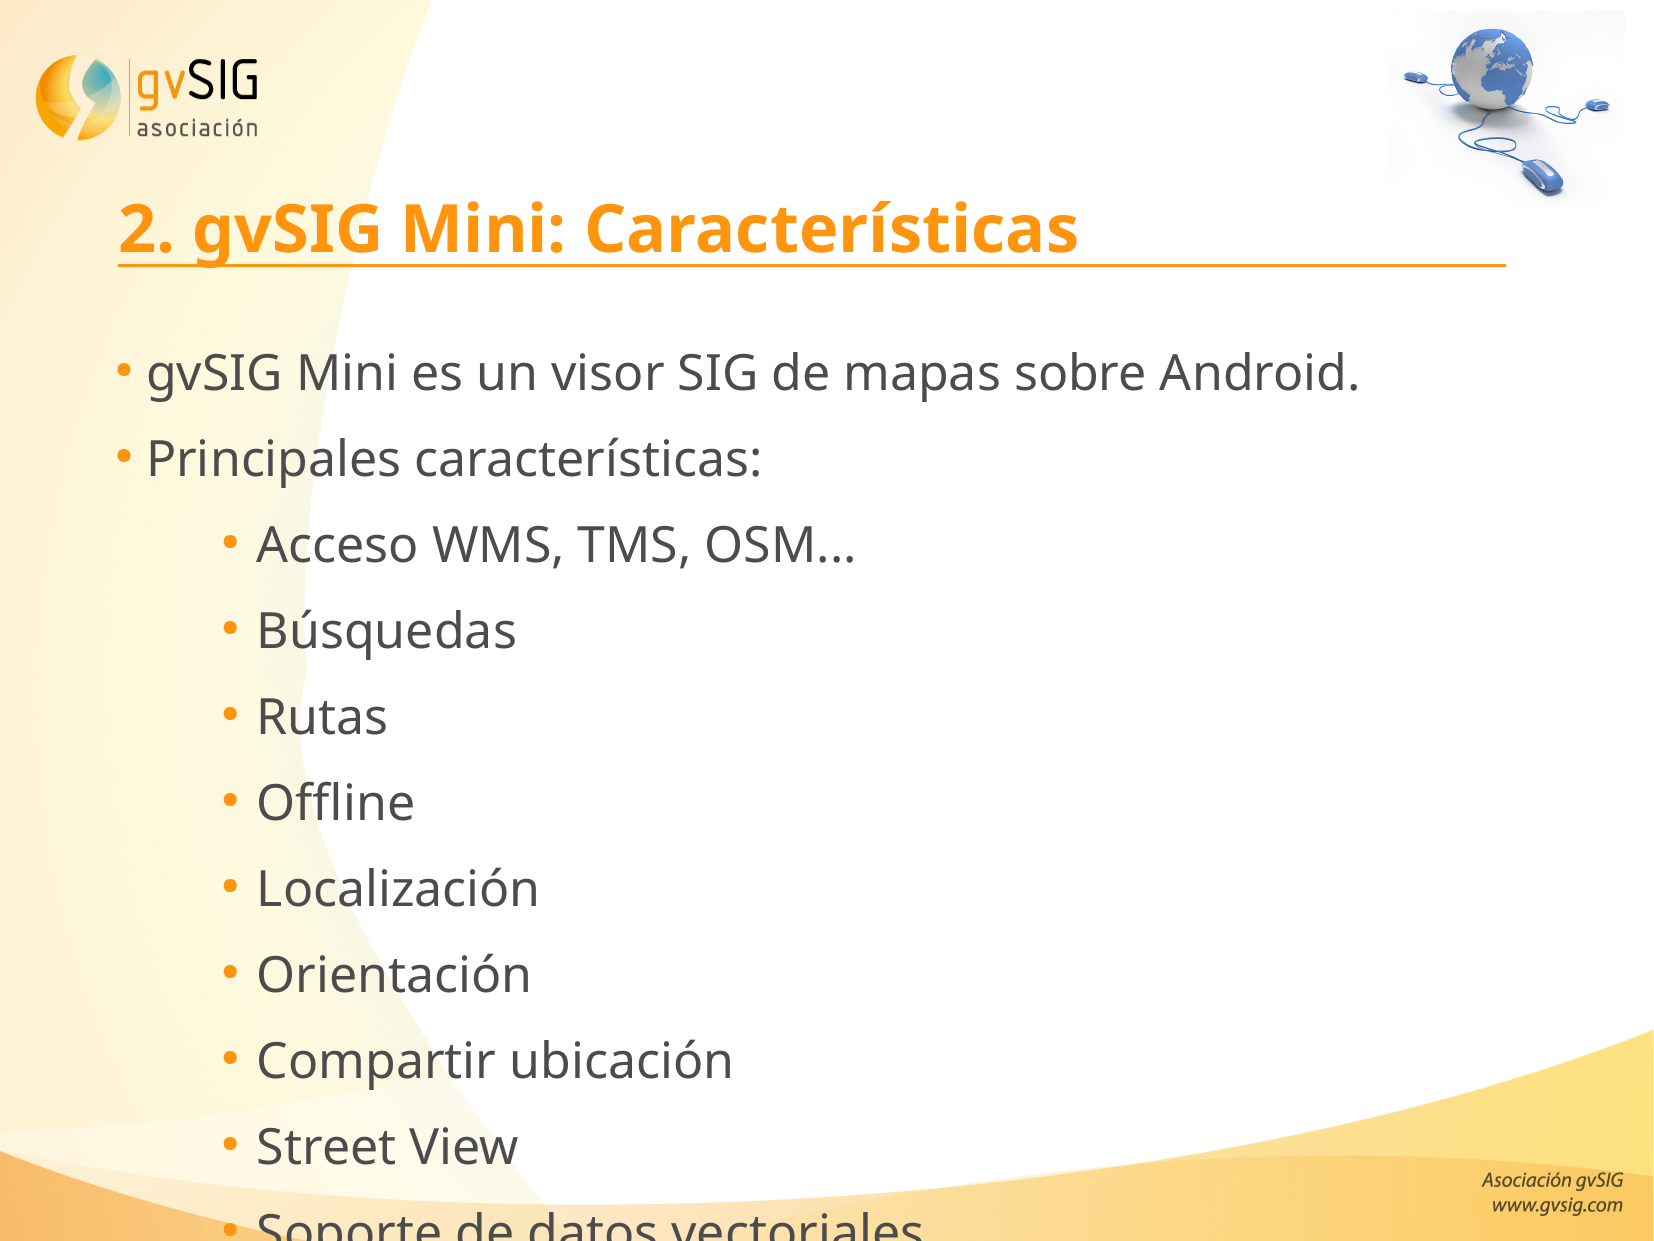

# 2. gvSIG Mini: Características
 gvSIG Mini es un visor SIG de mapas sobre Android.
 Principales características:
Acceso WMS, TMS, OSM...
Búsquedas
Rutas
Offline
Localización
Orientación
Compartir ubicación
Street View
Soporte de datos vectoriales
+100.000 descargas de app-market